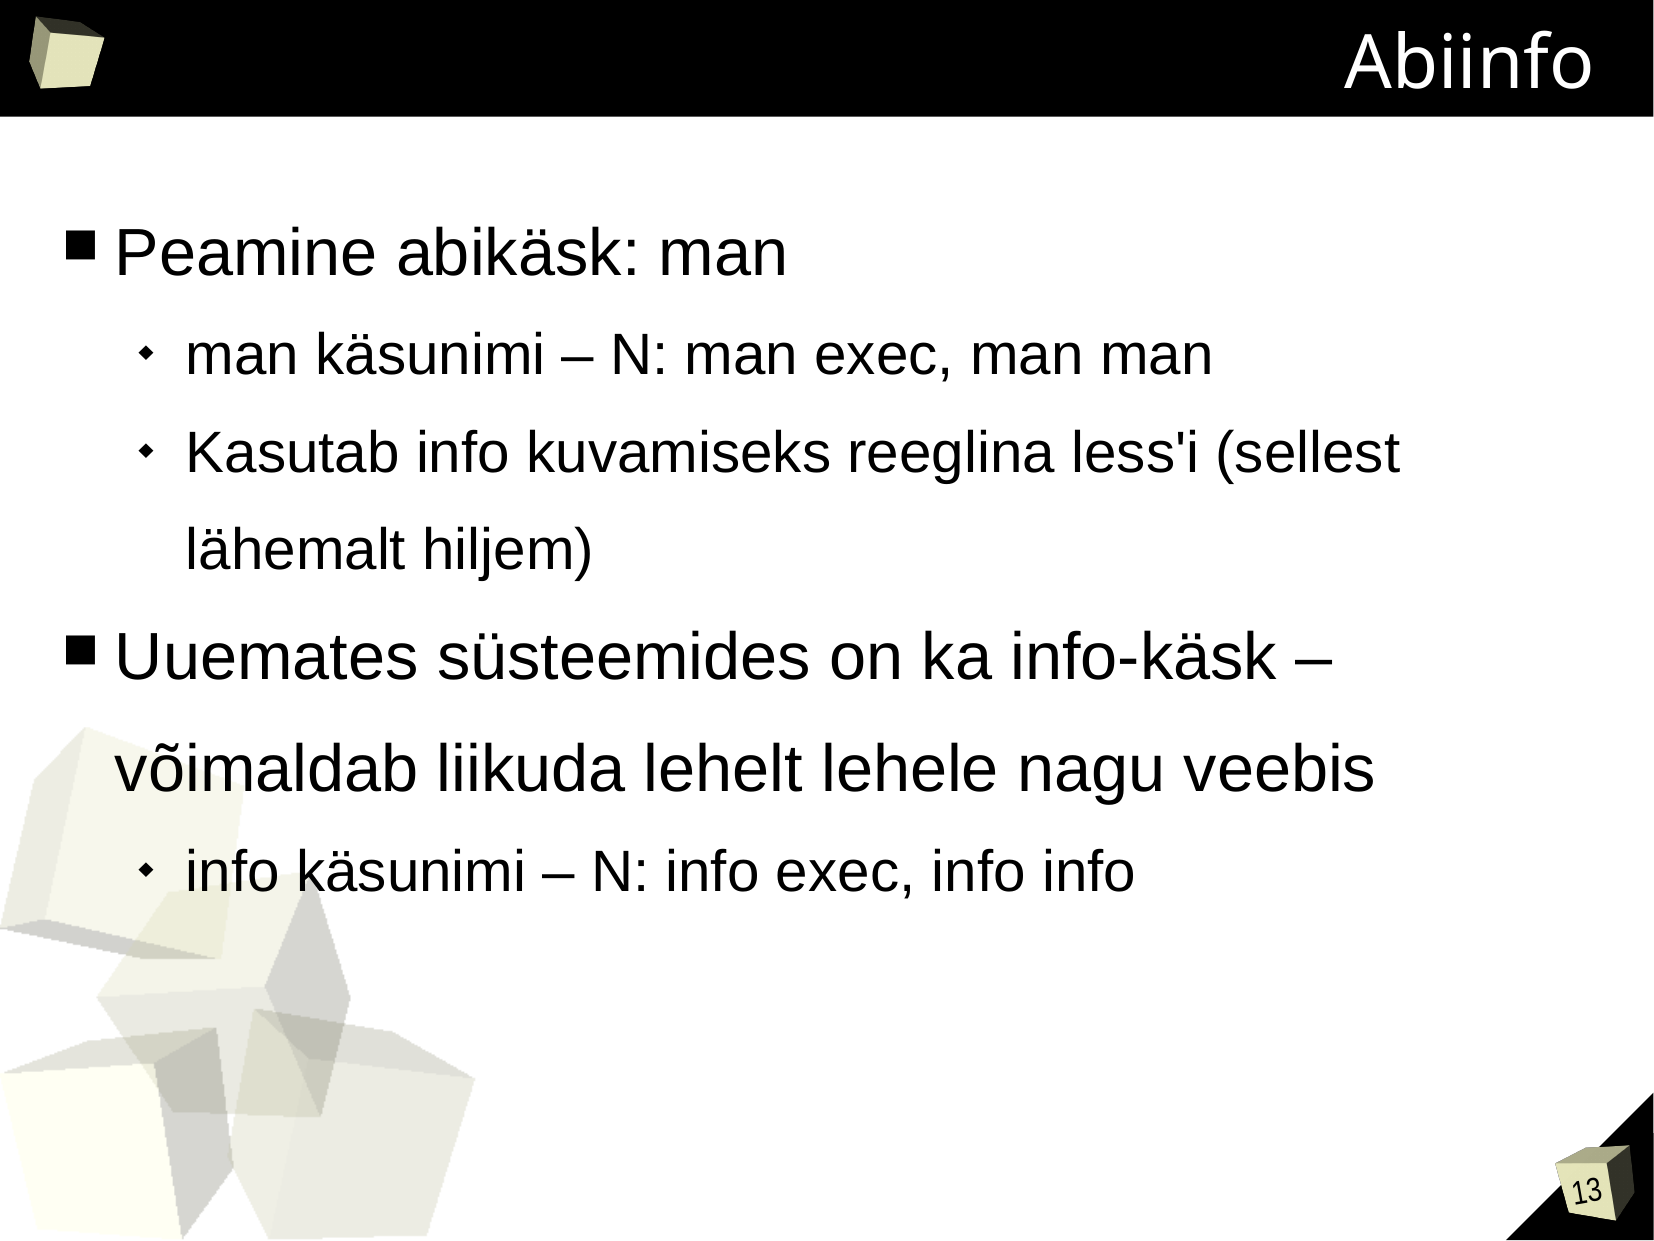

# Abiinfo
Peamine abikäsk: man
man käsunimi – N: man exec, man man
Kasutab info kuvamiseks reeglina less'i (sellest lähemalt hiljem)
Uuemates süsteemides on ka info-käsk – võimaldab liikuda lehelt lehele nagu veebis
info käsunimi – N: info exec, info info